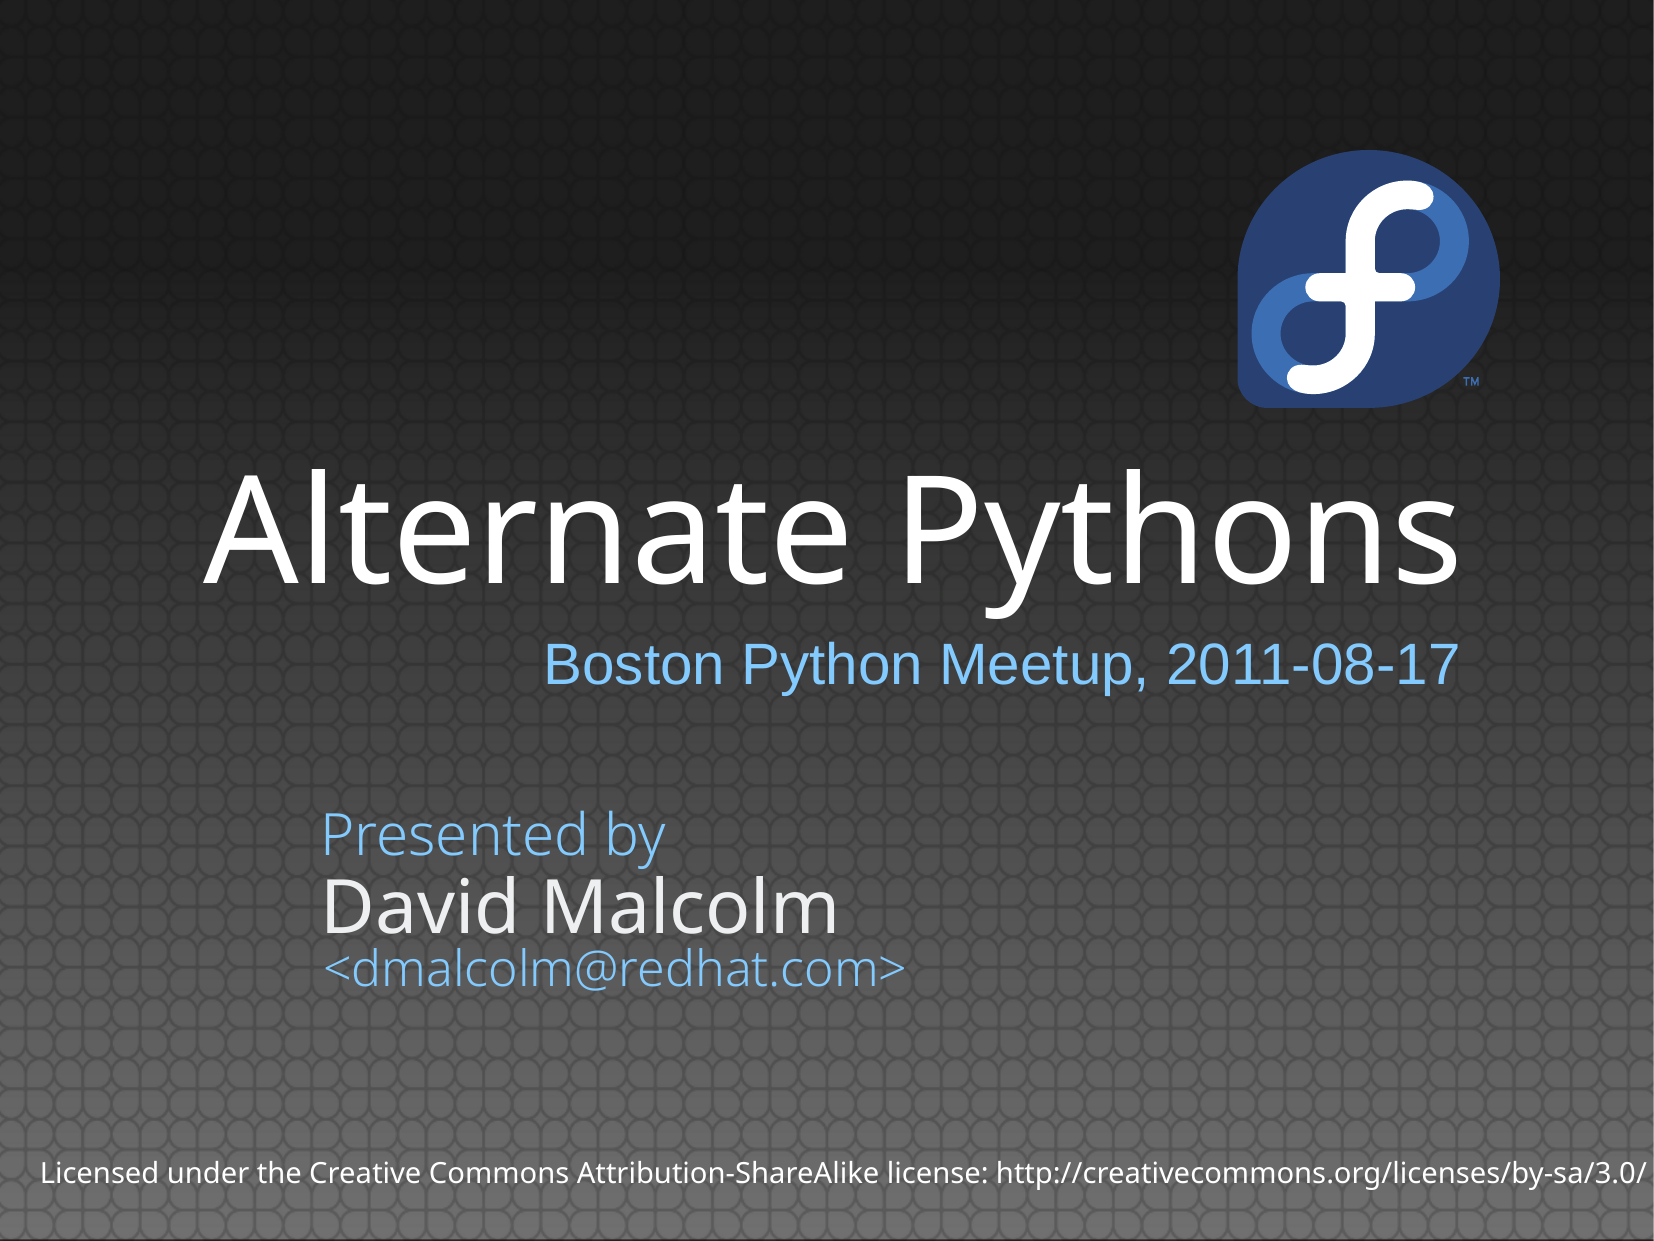

Alternate Pythons
# Boston Python Meetup, 2011-08-17
Presented by
David Malcolm
		<dmalcolm@redhat.com>
Licensed under the Creative Commons Attribution-ShareAlike license: http://creativecommons.org/licenses/by-sa/3.0/